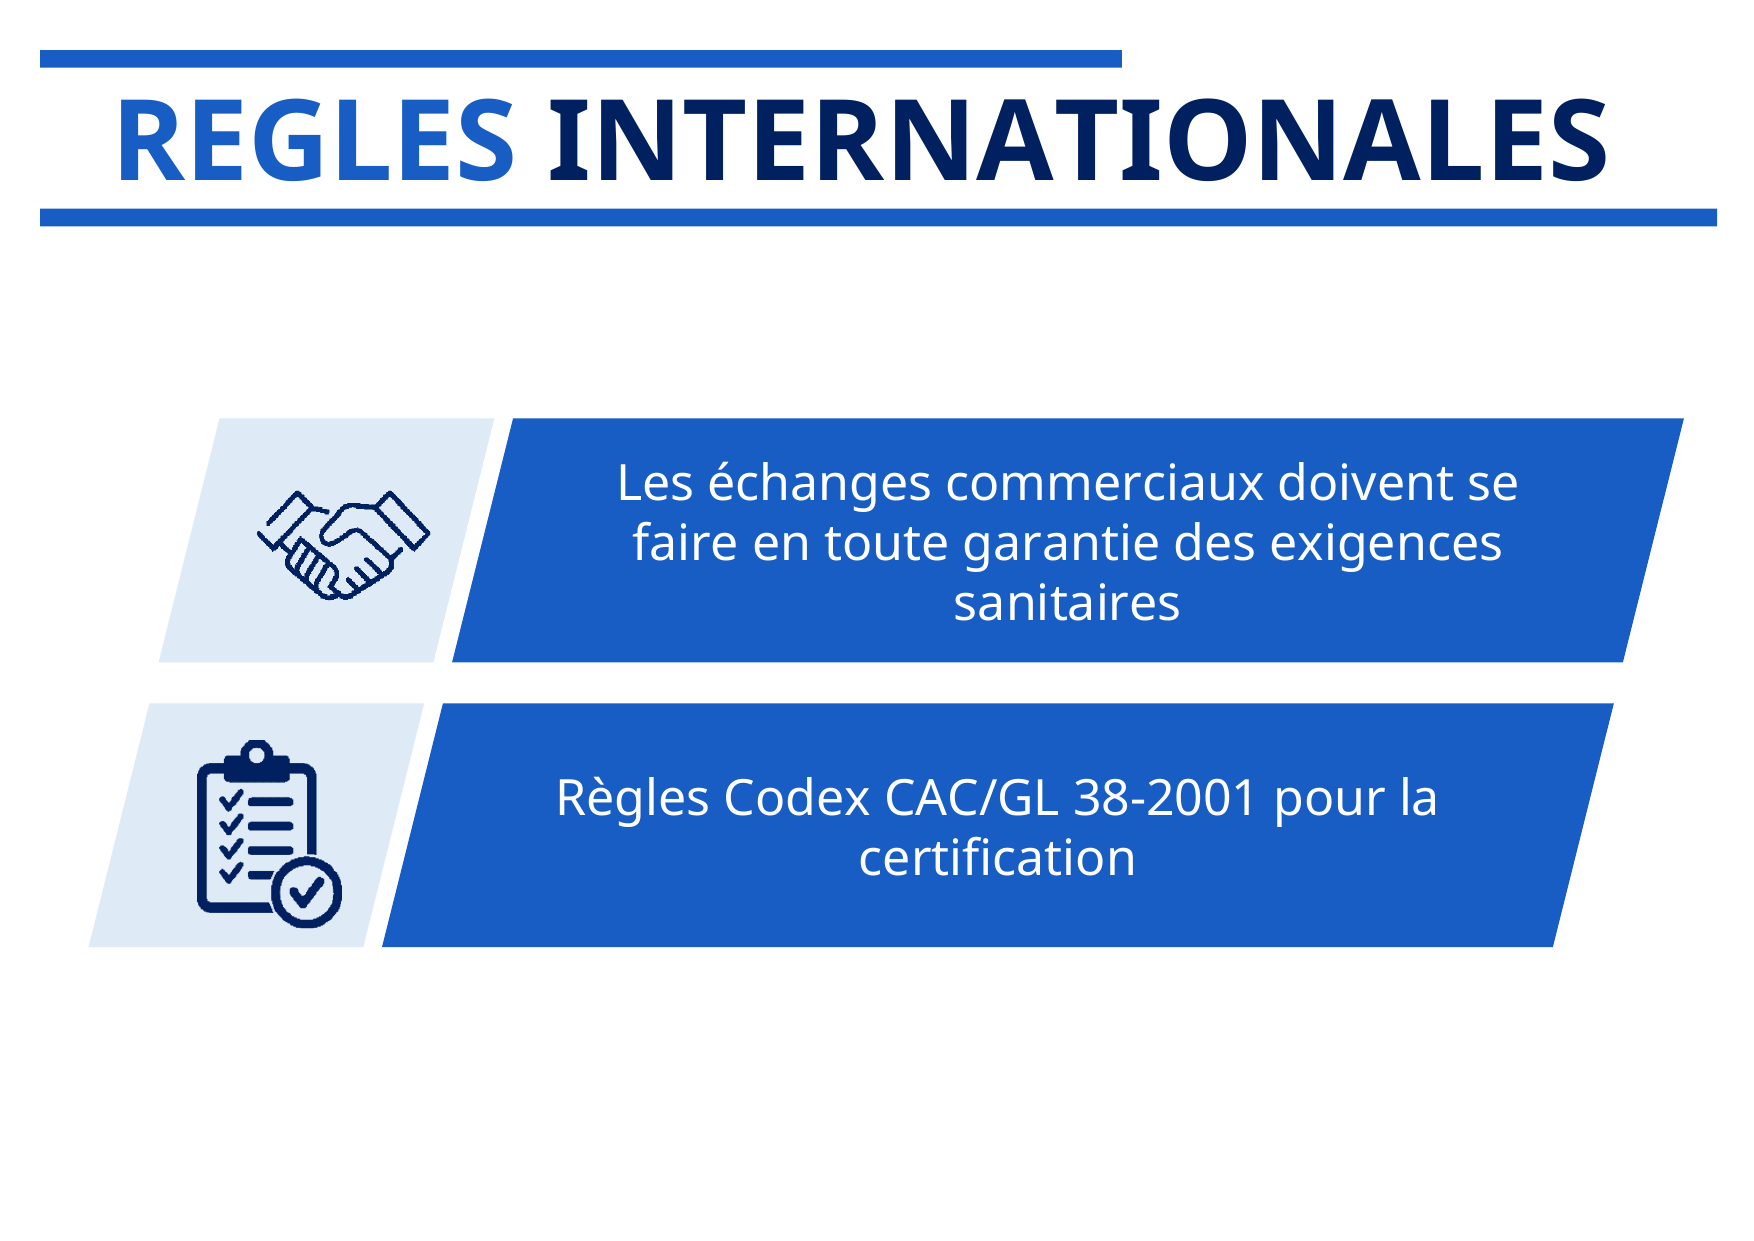

REGLES INTERNATIONALES
Les échanges commerciaux doivent se faire en toute garantie des exigences sanitaires
Règles Codex CAC/GL 38-2001 pour la certification